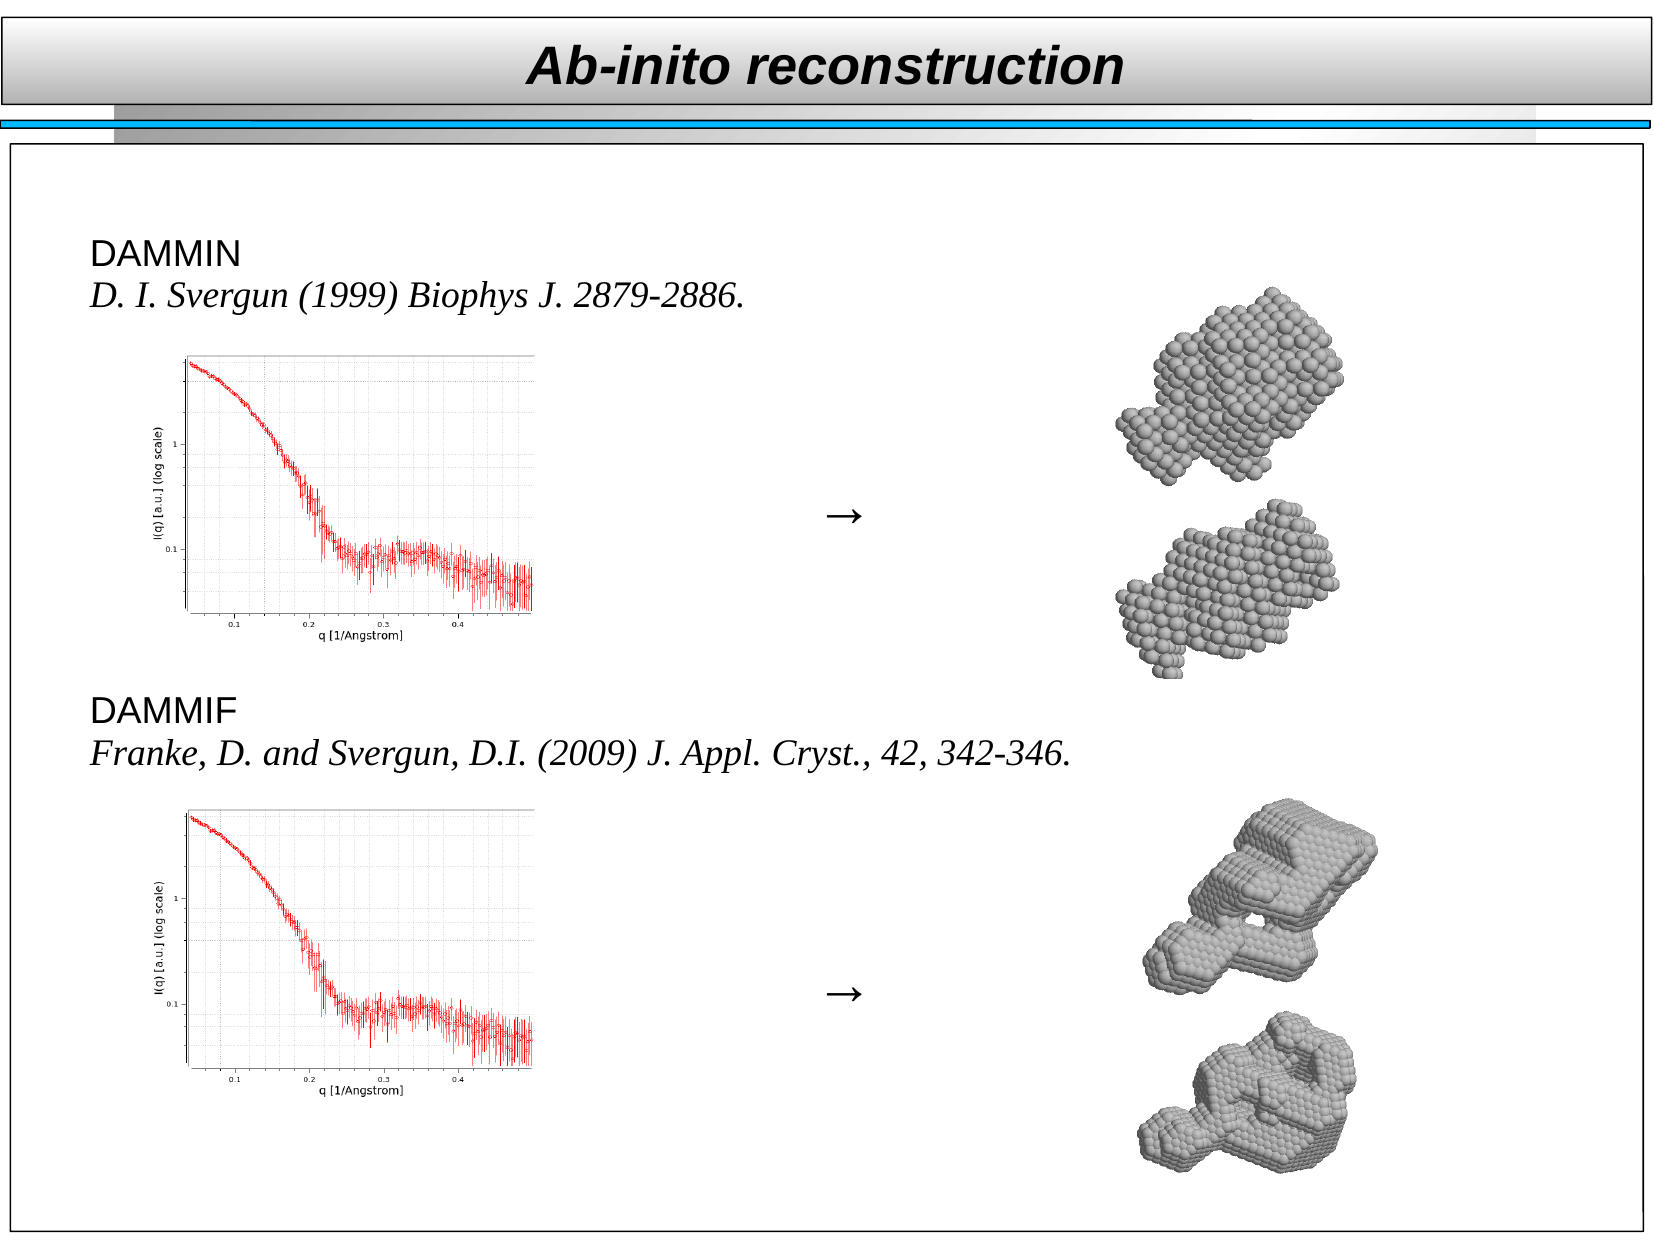

Ab-inito reconstruction
DAMMIN
D. I. Svergun (1999) Biophys J. 2879-2886.
DAMMIF
Franke, D. and Svergun, D.I. (2009) J. Appl. Cryst., 42, 342-346.
→
→